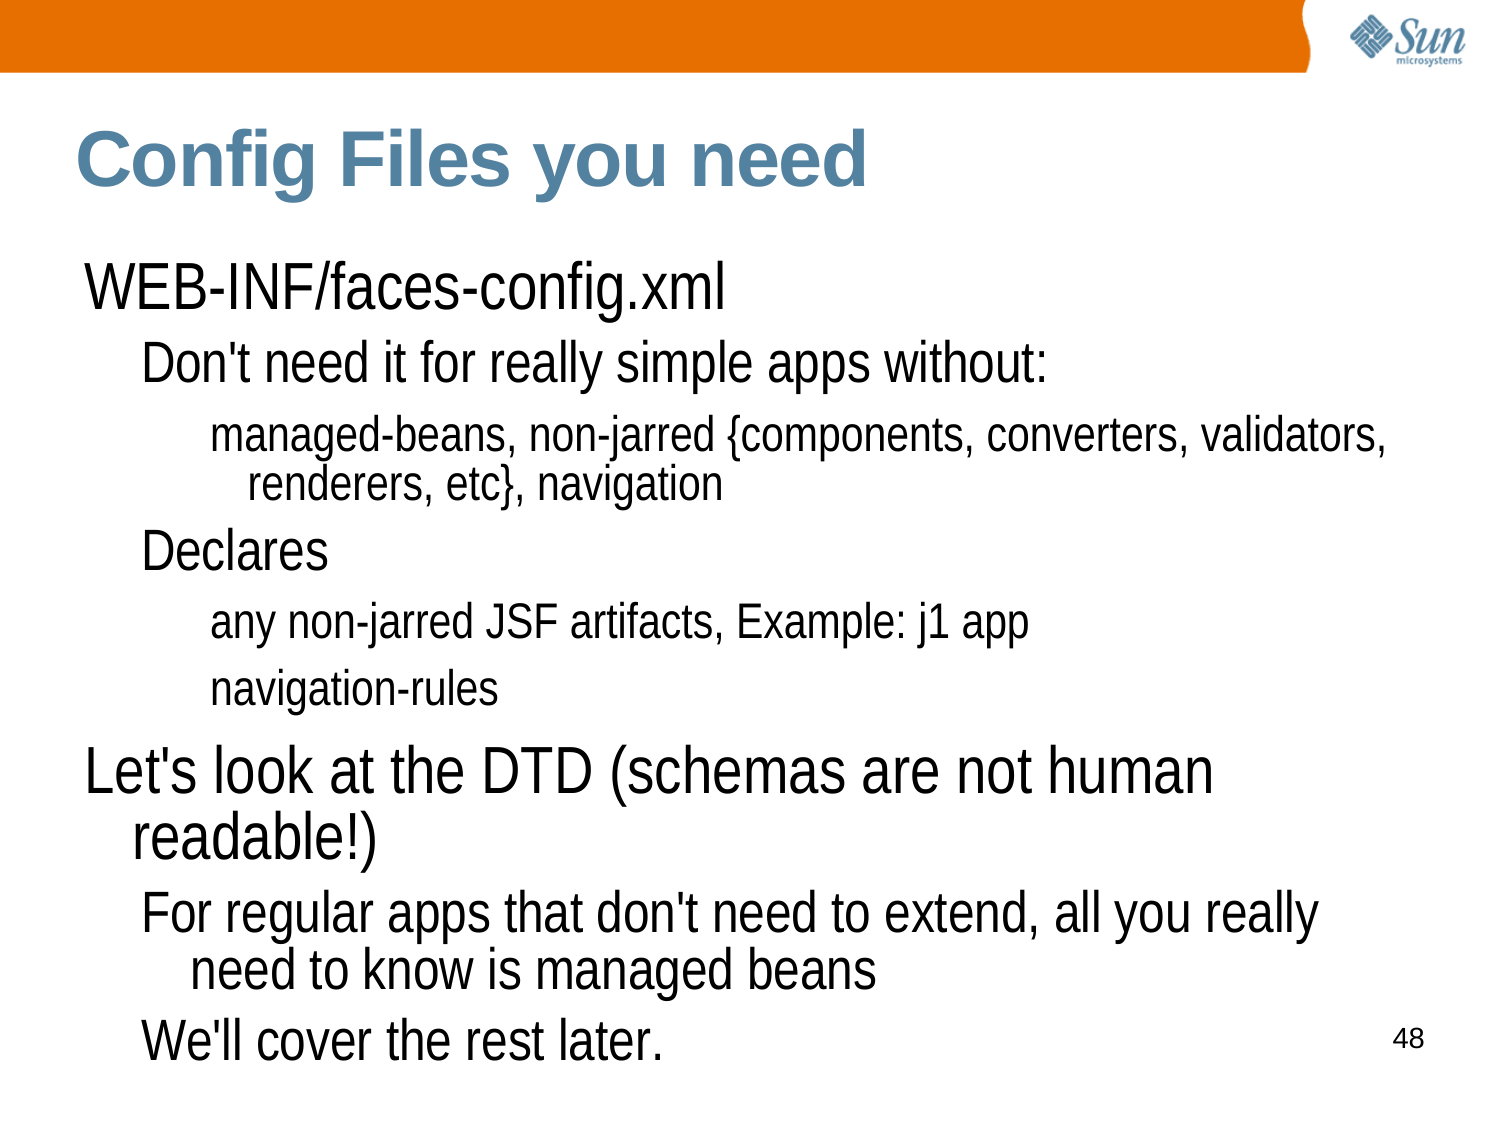

# Config Files you need
WEB-INF/faces-config.xml
Don't need it for really simple apps without:
managed-beans, non-jarred {components, converters, validators, renderers, etc}, navigation
Declares
any non-jarred JSF artifacts, Example: j1 app
navigation-rules
Let's look at the DTD (schemas are not human readable!)
For regular apps that don't need to extend, all you really need to know is managed beans
We'll cover the rest later.
48